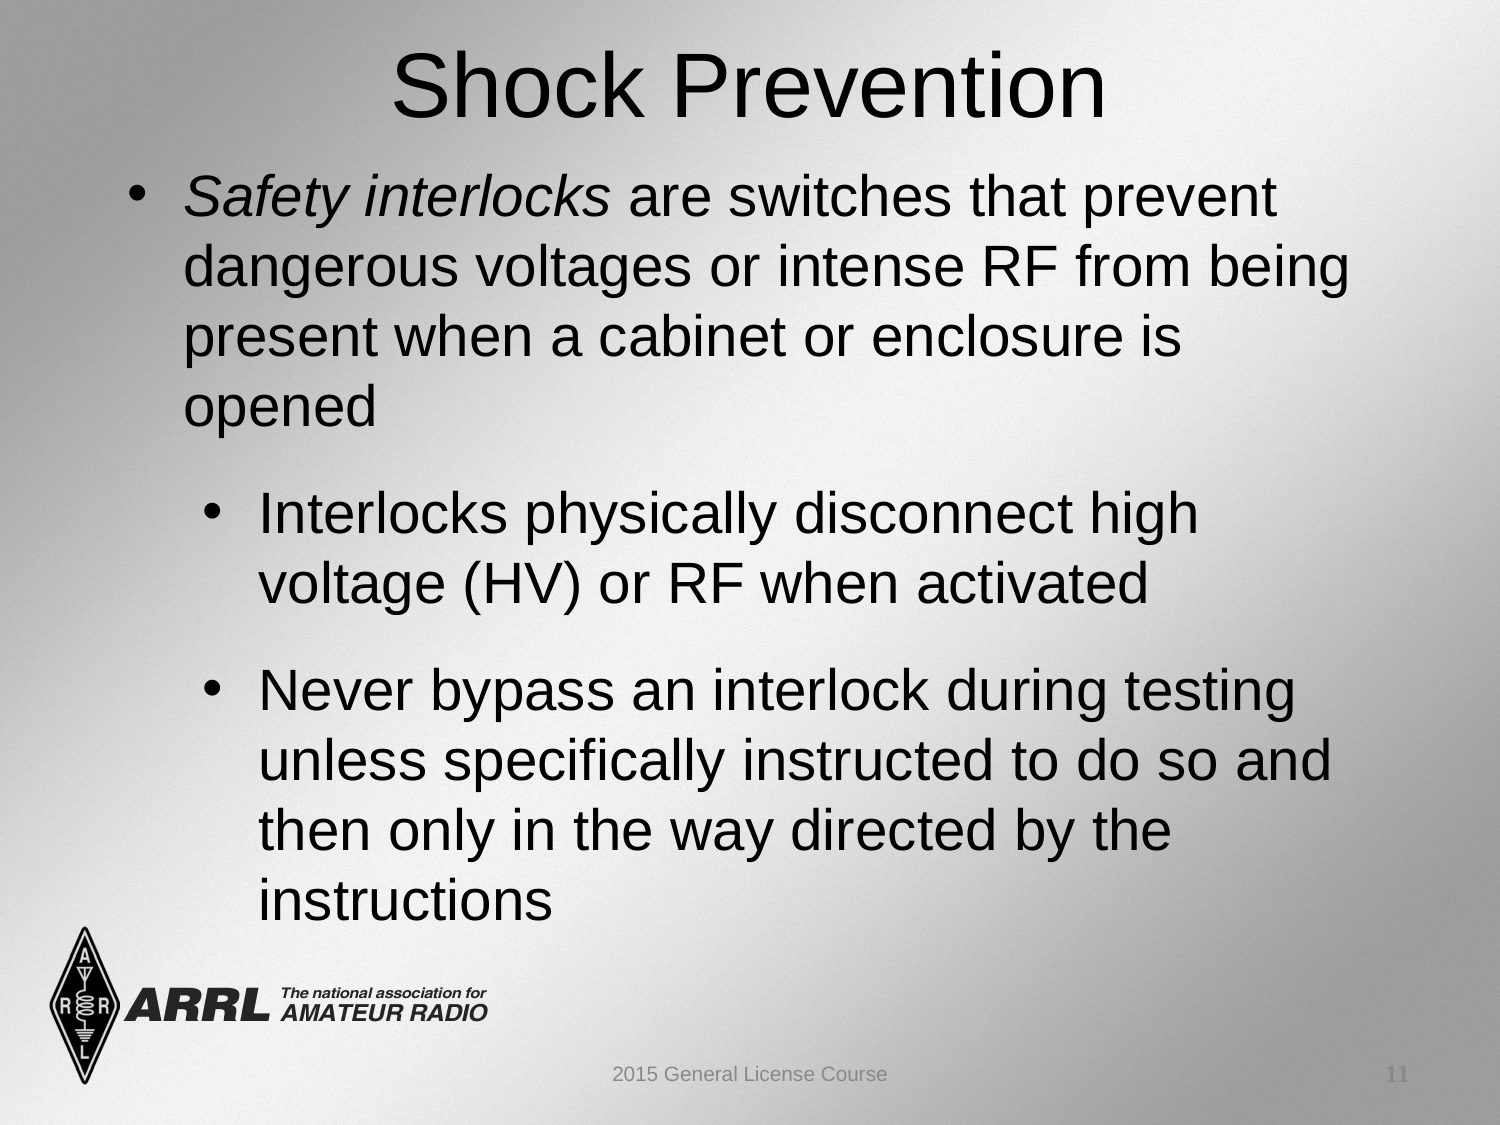

Shock Prevention
Safety interlocks are switches that prevent dangerous voltages or intense RF from being present when a cabinet or enclosure is opened
Interlocks physically disconnect high voltage (HV) or RF when activated
Never bypass an interlock during testing unless specifically instructed to do so and then only in the way directed by the instructions
2015 General License Course